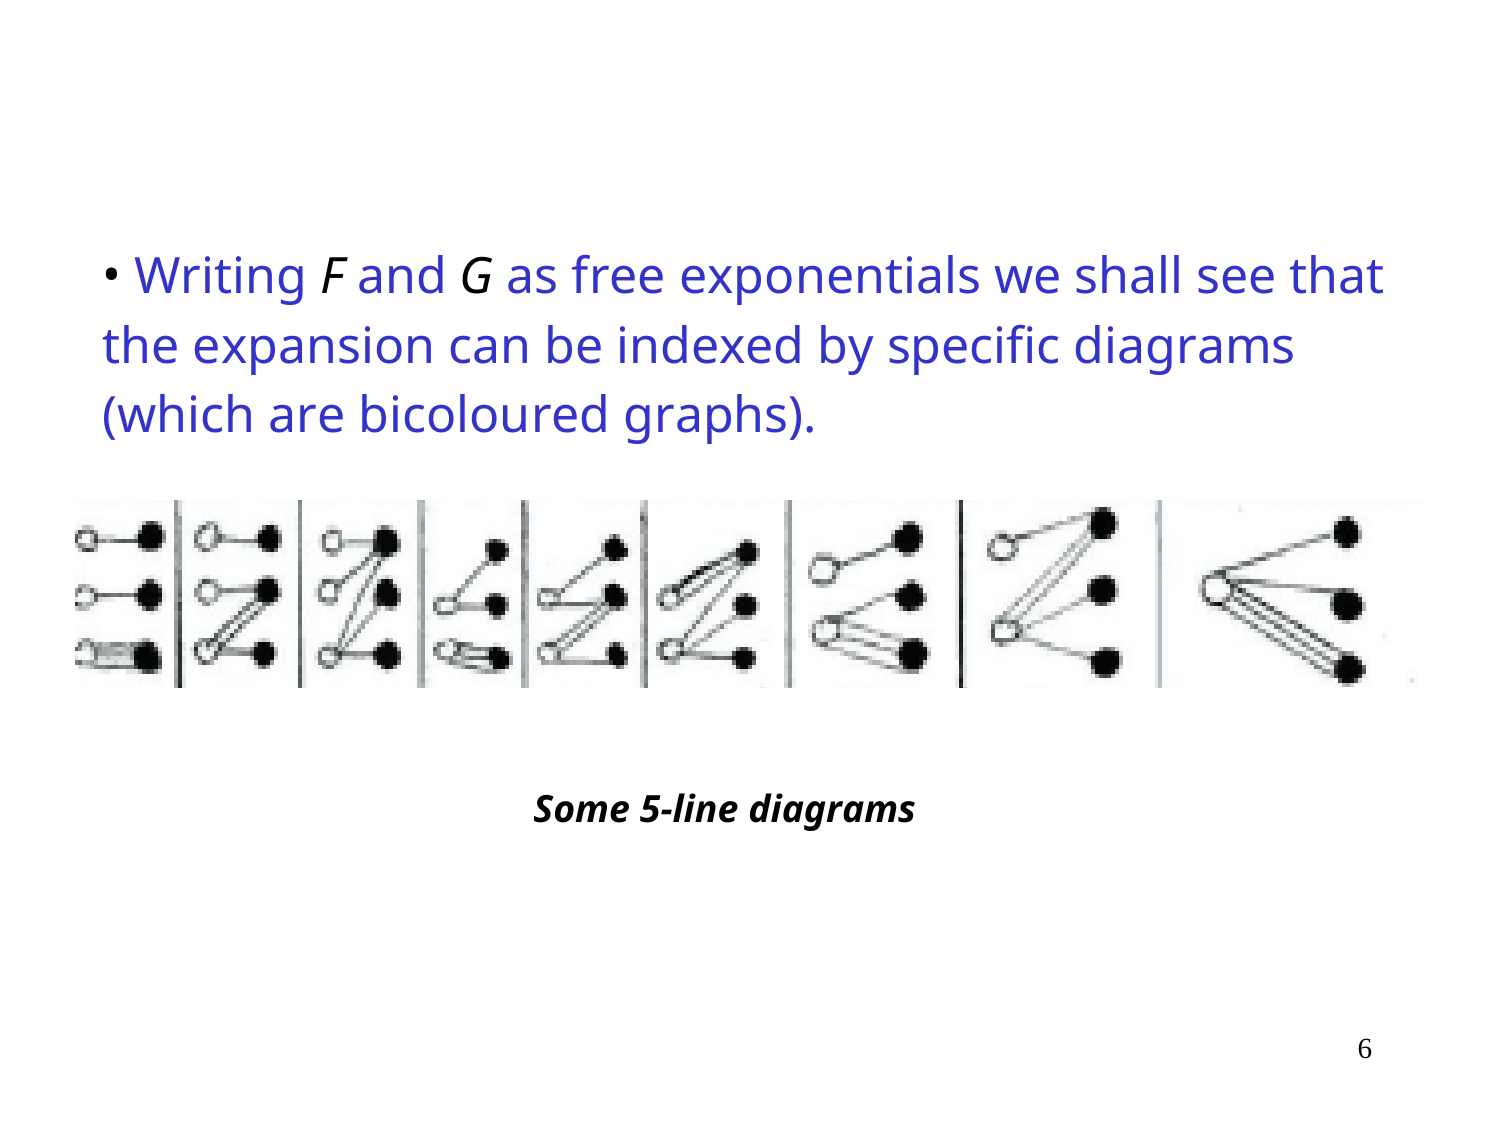

Writing F and G as free exponentials we shall see that
the expansion can be indexed by specific diagrams
(which are bicoloured graphs).
Some 5-line diagrams
6